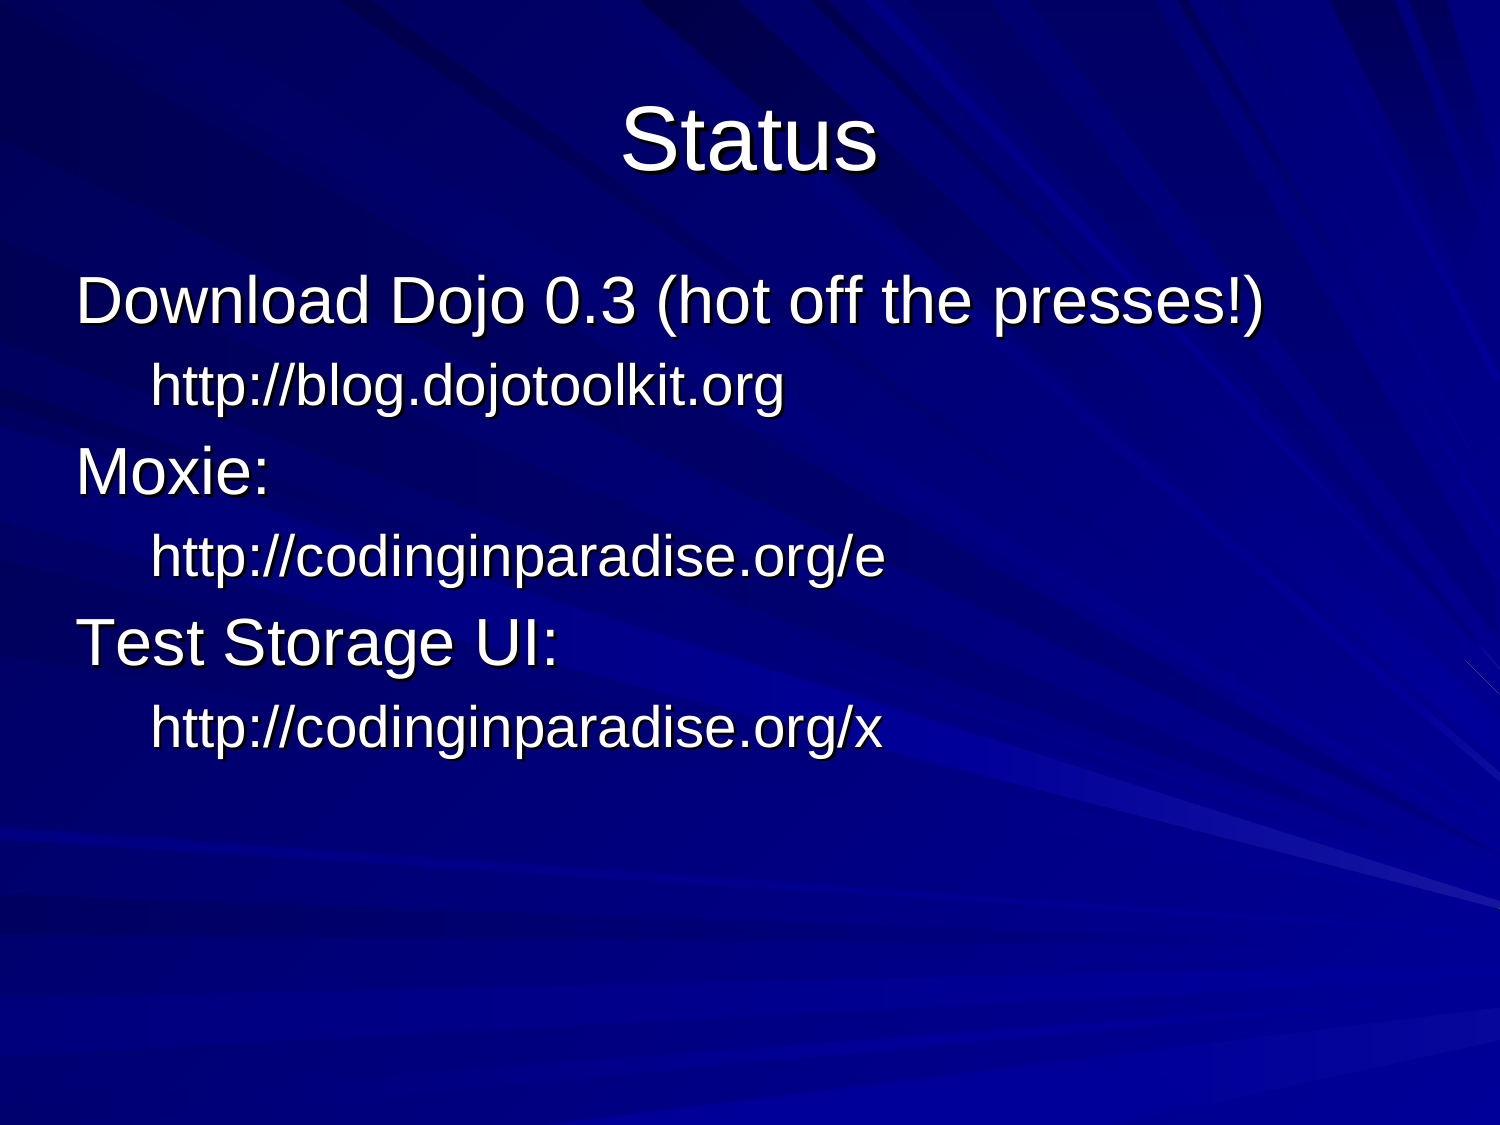

# Status
Download Dojo 0.3 (hot off the presses!)
http://blog.dojotoolkit.org
Moxie:
http://codinginparadise.org/e
Test Storage UI:
http://codinginparadise.org/x